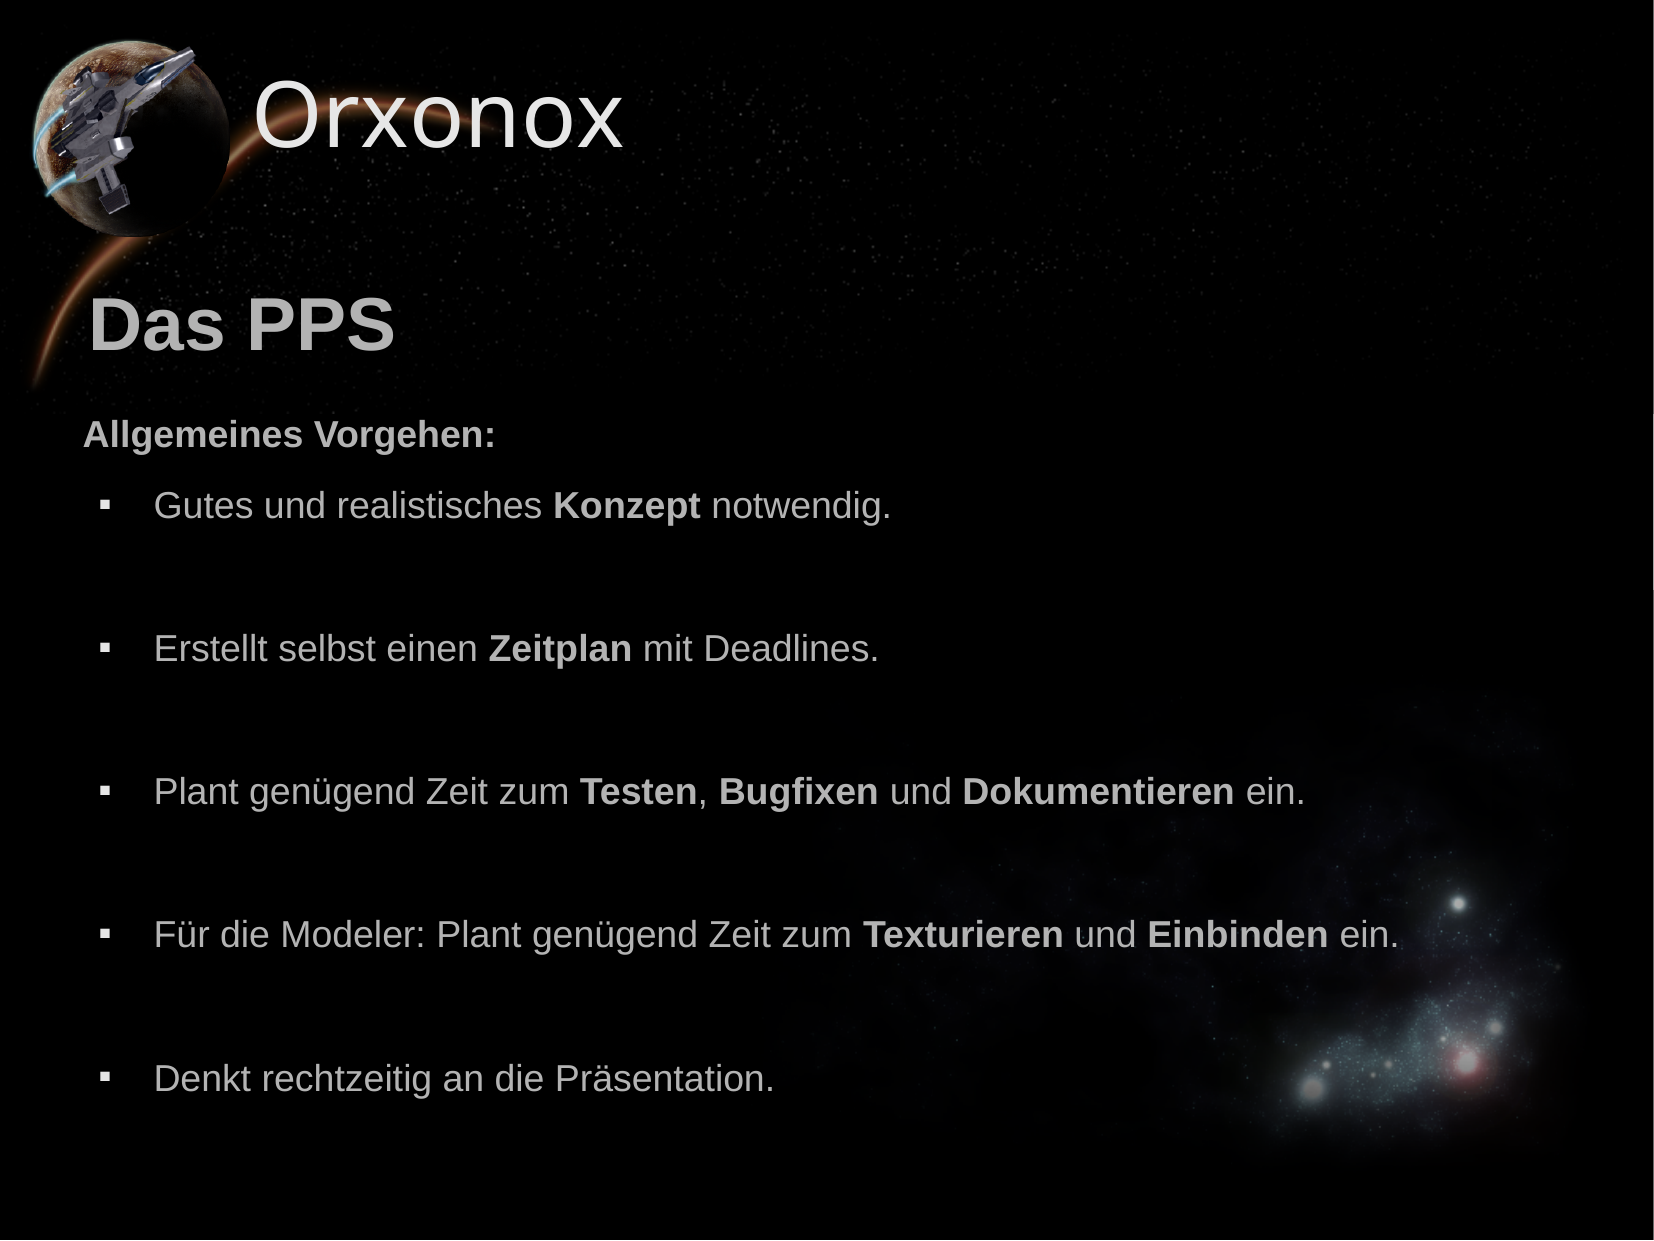

# Das PPS
Allgemeines Vorgehen:
Gutes und realistisches Konzept notwendig.
Erstellt selbst einen Zeitplan mit Deadlines.
Plant genügend Zeit zum Testen, Bugfixen und Dokumentieren ein.
Für die Modeler: Plant genügend Zeit zum Texturieren und Einbinden ein.
Denkt rechtzeitig an die Präsentation.